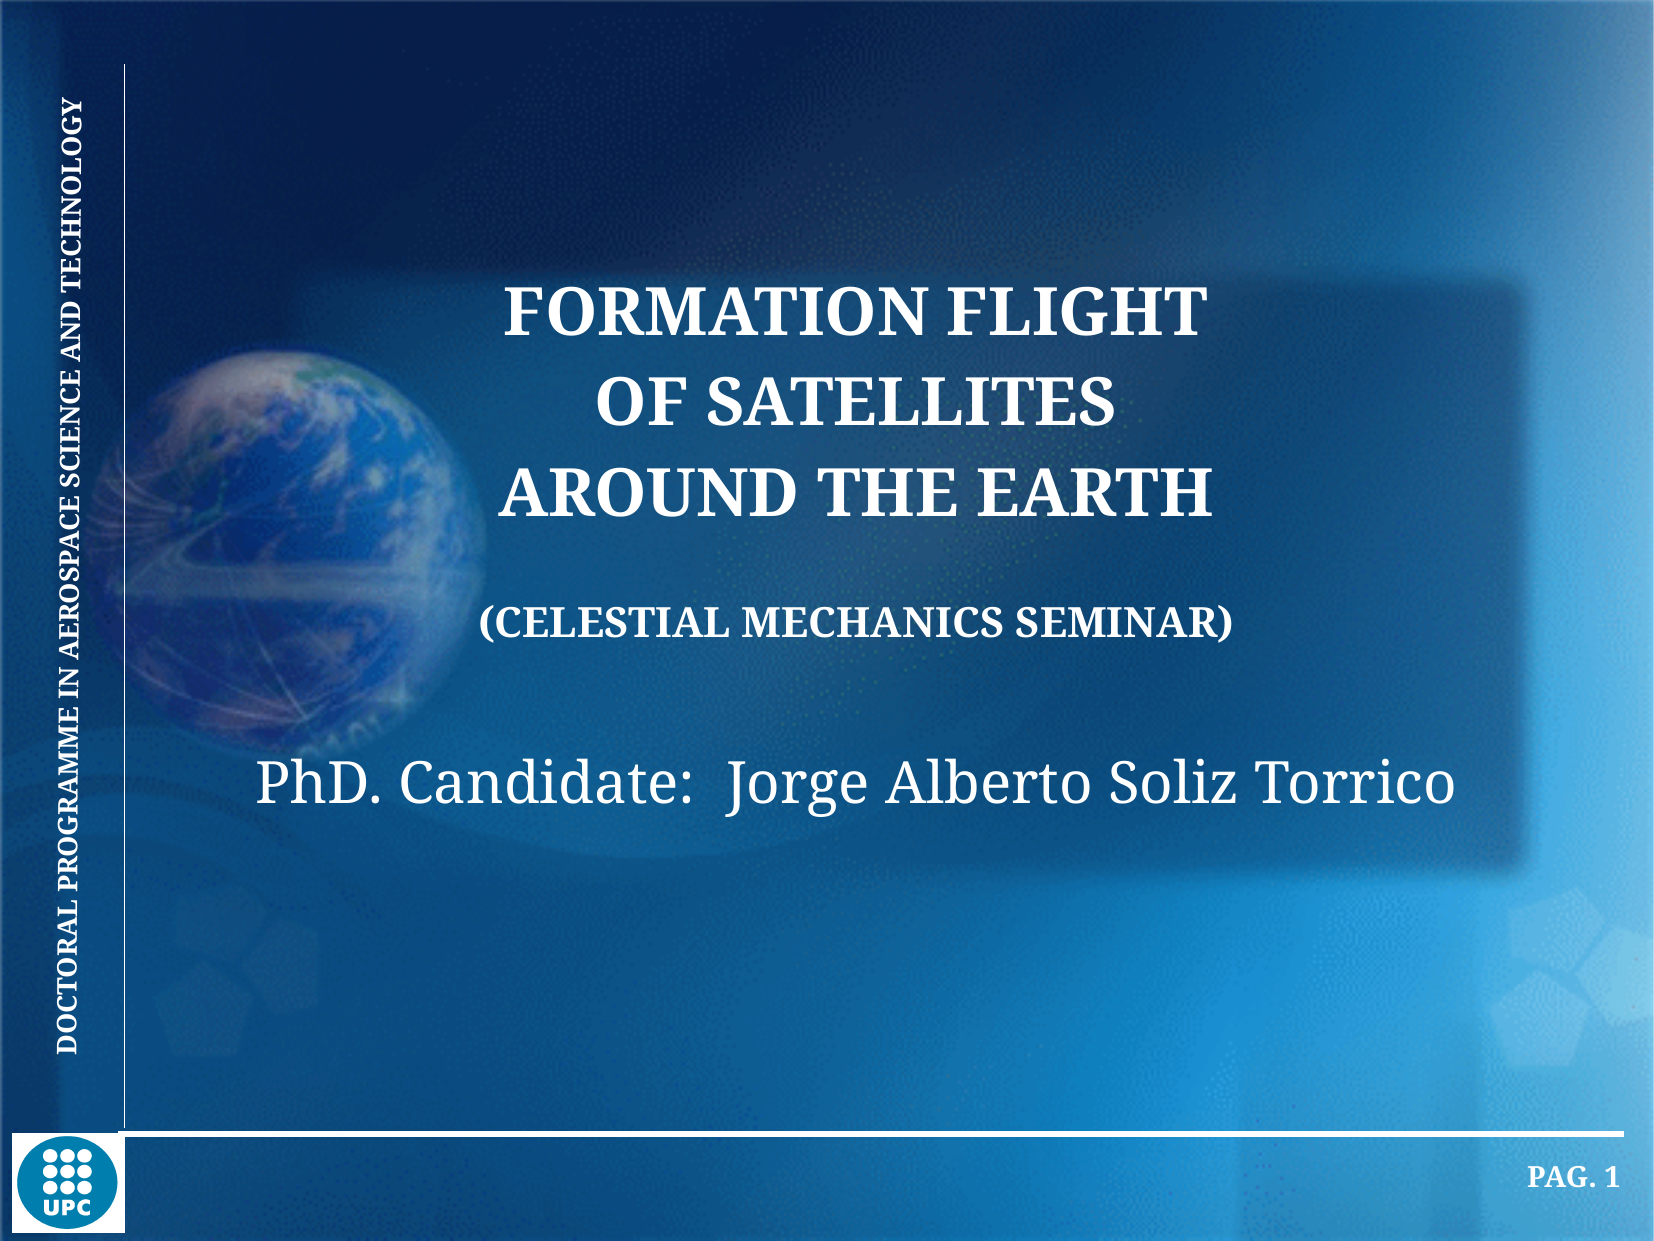

# FORMATION FLIGHT
OF SATELLITES
AROUND THE EARTH
(CELESTIAL MECHANICS SEMINAR)
PhD. Candidate: Jorge Alberto Soliz Torrico
DOCTORAL PROGRAMME IN AEROSPACE SCIENCE AND TECHNOLOGY
PAG. 1